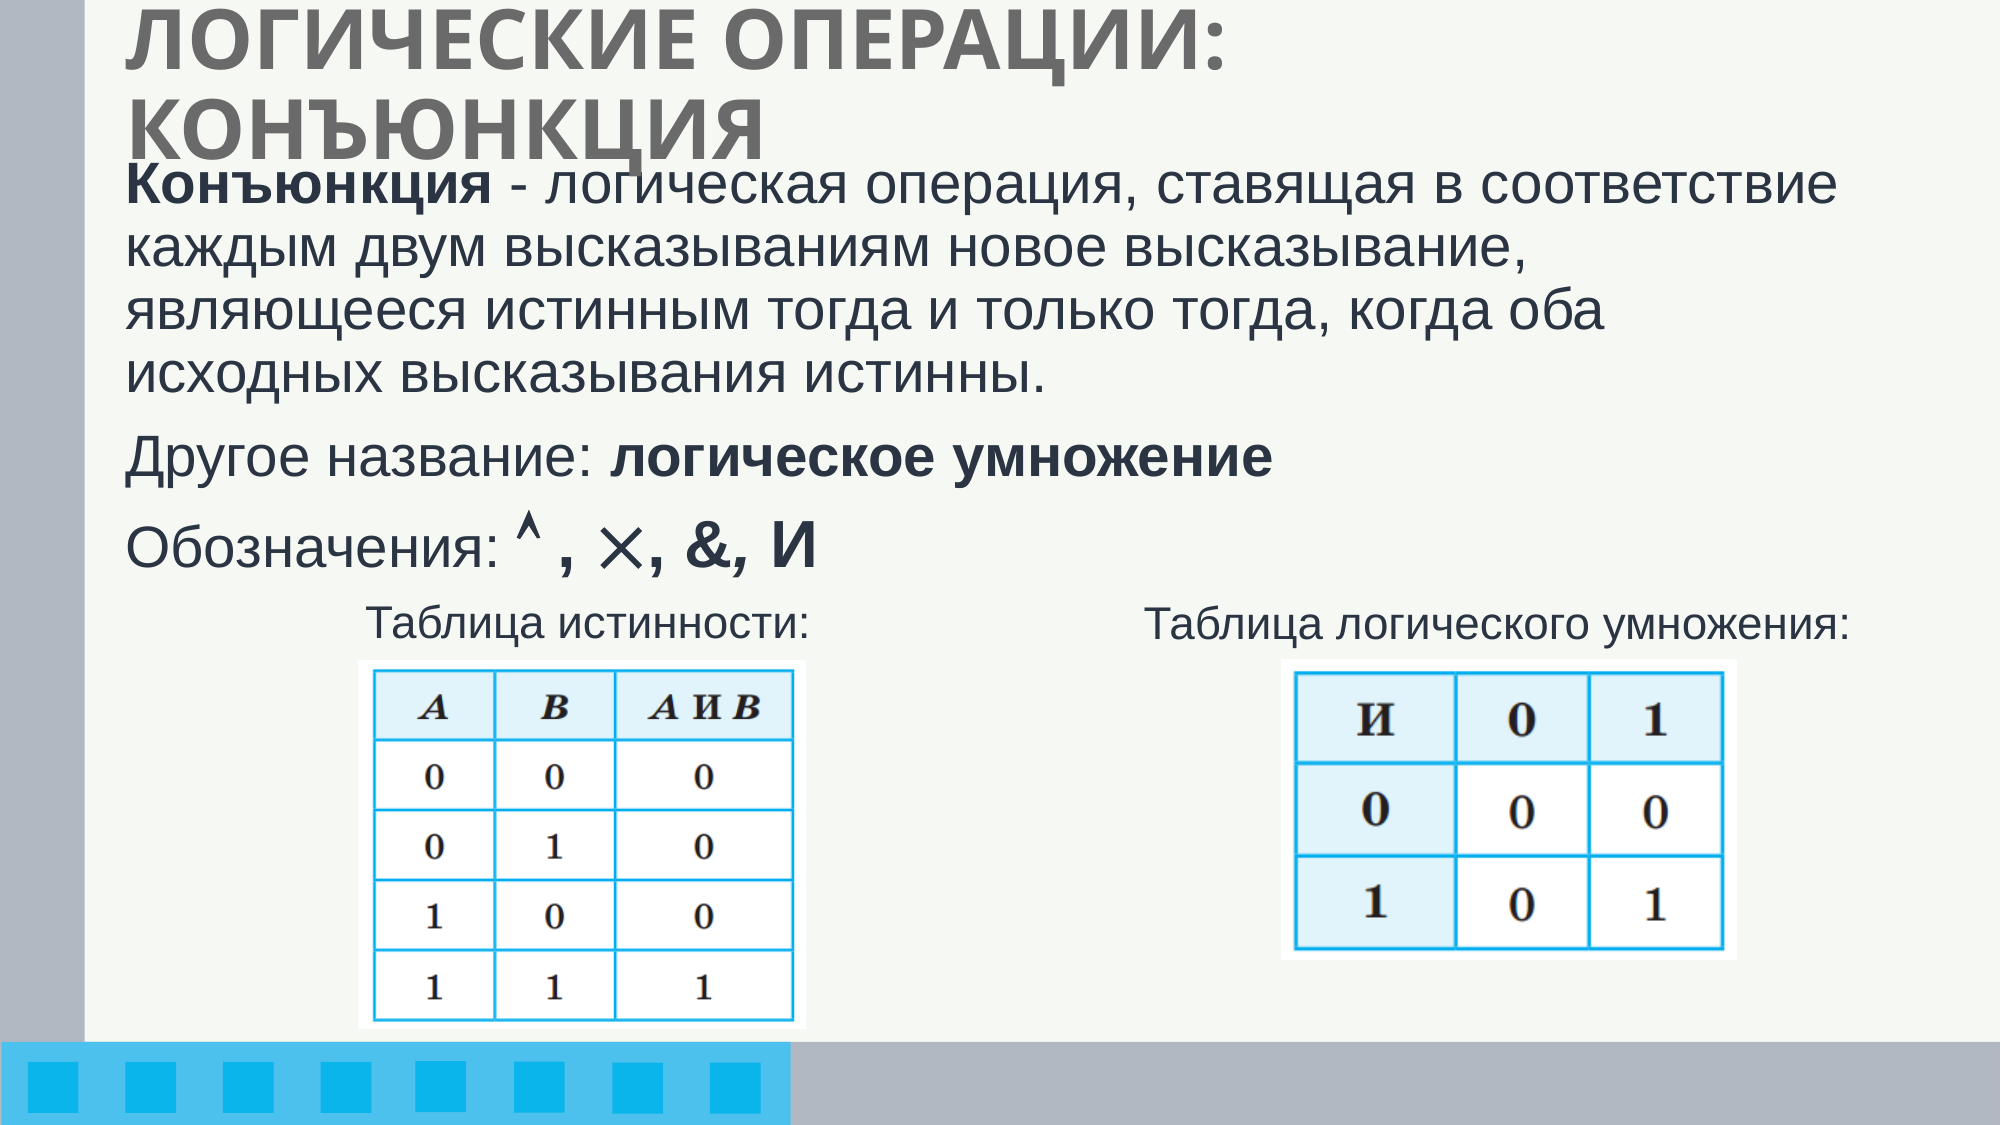

ЛОГИЧЕСКИЕ ОПЕРАЦИИ: КОНЪЮНКЦИЯ
# Конъюнкция - логическая операция, ставящая в соответствие каждым двум высказываниям новое высказывание, являющееся истинным тогда и только тогда, когда оба исходных высказывания истинны.
Другое название: логическое умножение
Обозначения:  , , &, И
Таблица истинности:
Таблица логического умножения: